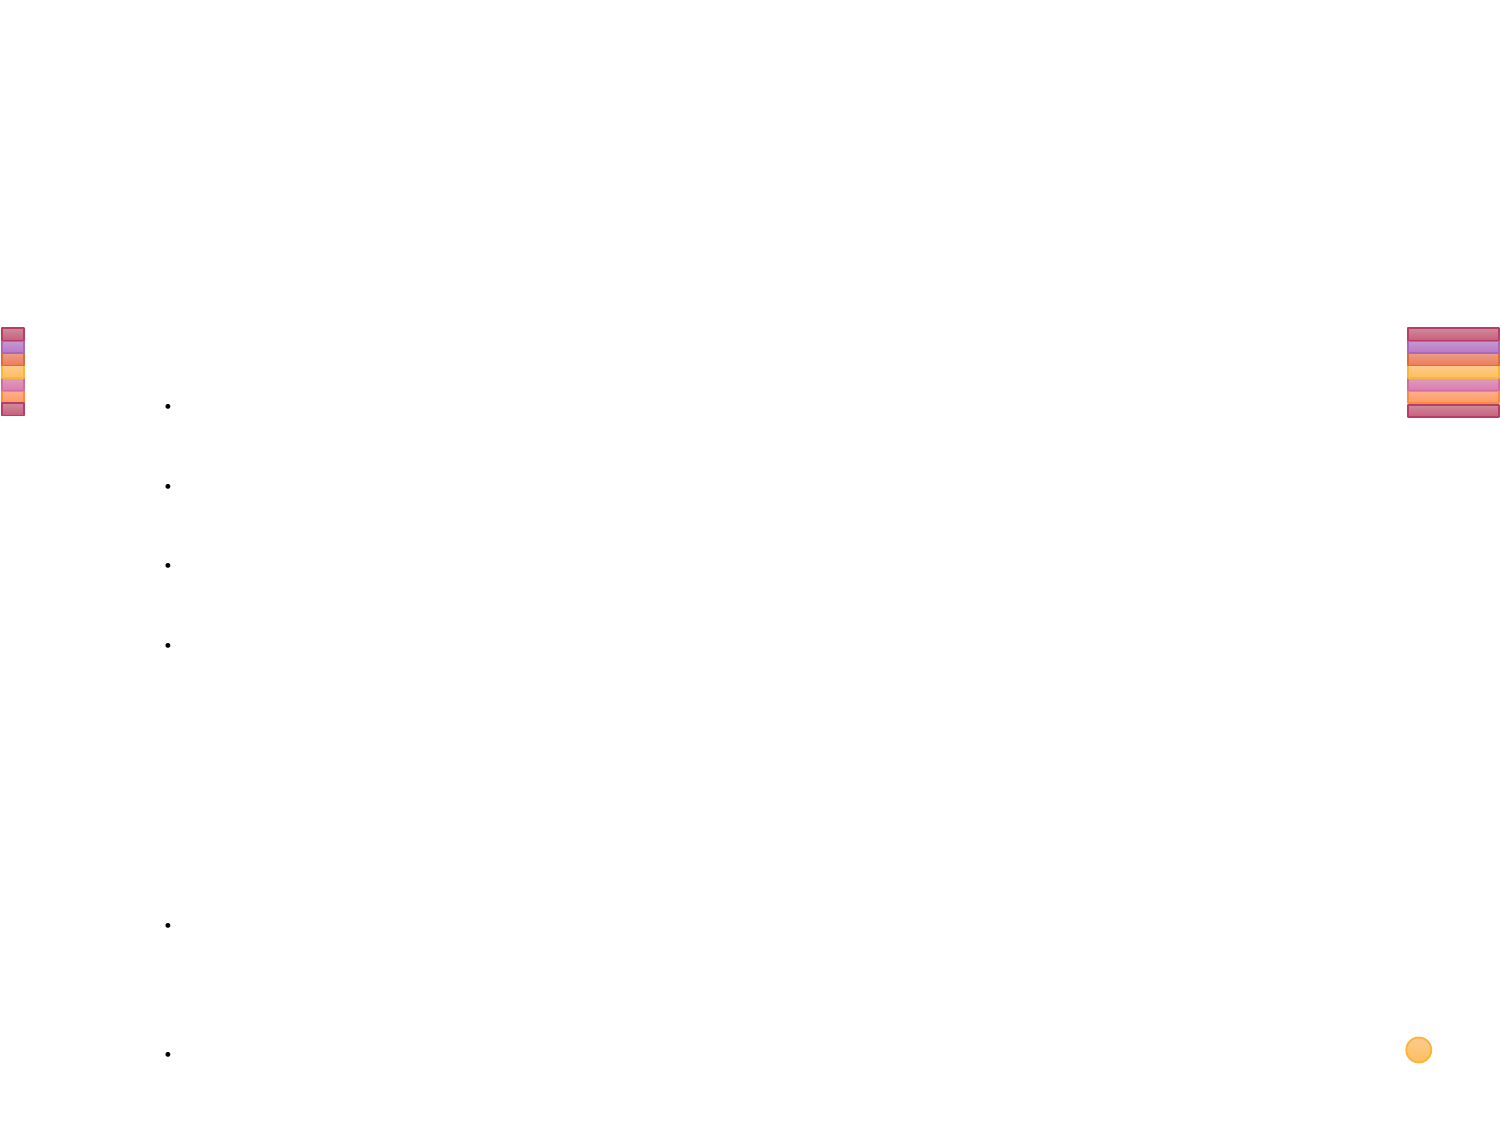

I.- INTRODUCCIÓN: LA FLEXIGURIDAD Y LA FLEXIBILIDAD INTERNA. (I)
# I.1.- Origen
Flexibilidad + seguridad= FLEXIGURIDAD
Reforma laboral holandesa década 1990
modelo danés: sistema basado en la flexibilización y facilitación de la extinción de contratos con una protección solvente por el sistema público frente al desempleo y una facilitación de la recolocación a través de un sistema de formación y políticas activas de empleo
la socialización del riesgo de pérdida de empleos, protegiendo a los trabajadores y no a sus trabajos
flexibilidad interna se presenta como una alternativa a la destrucción de empleo y el legislador declara la preferencia de la flexibilidad interna sobre la externa